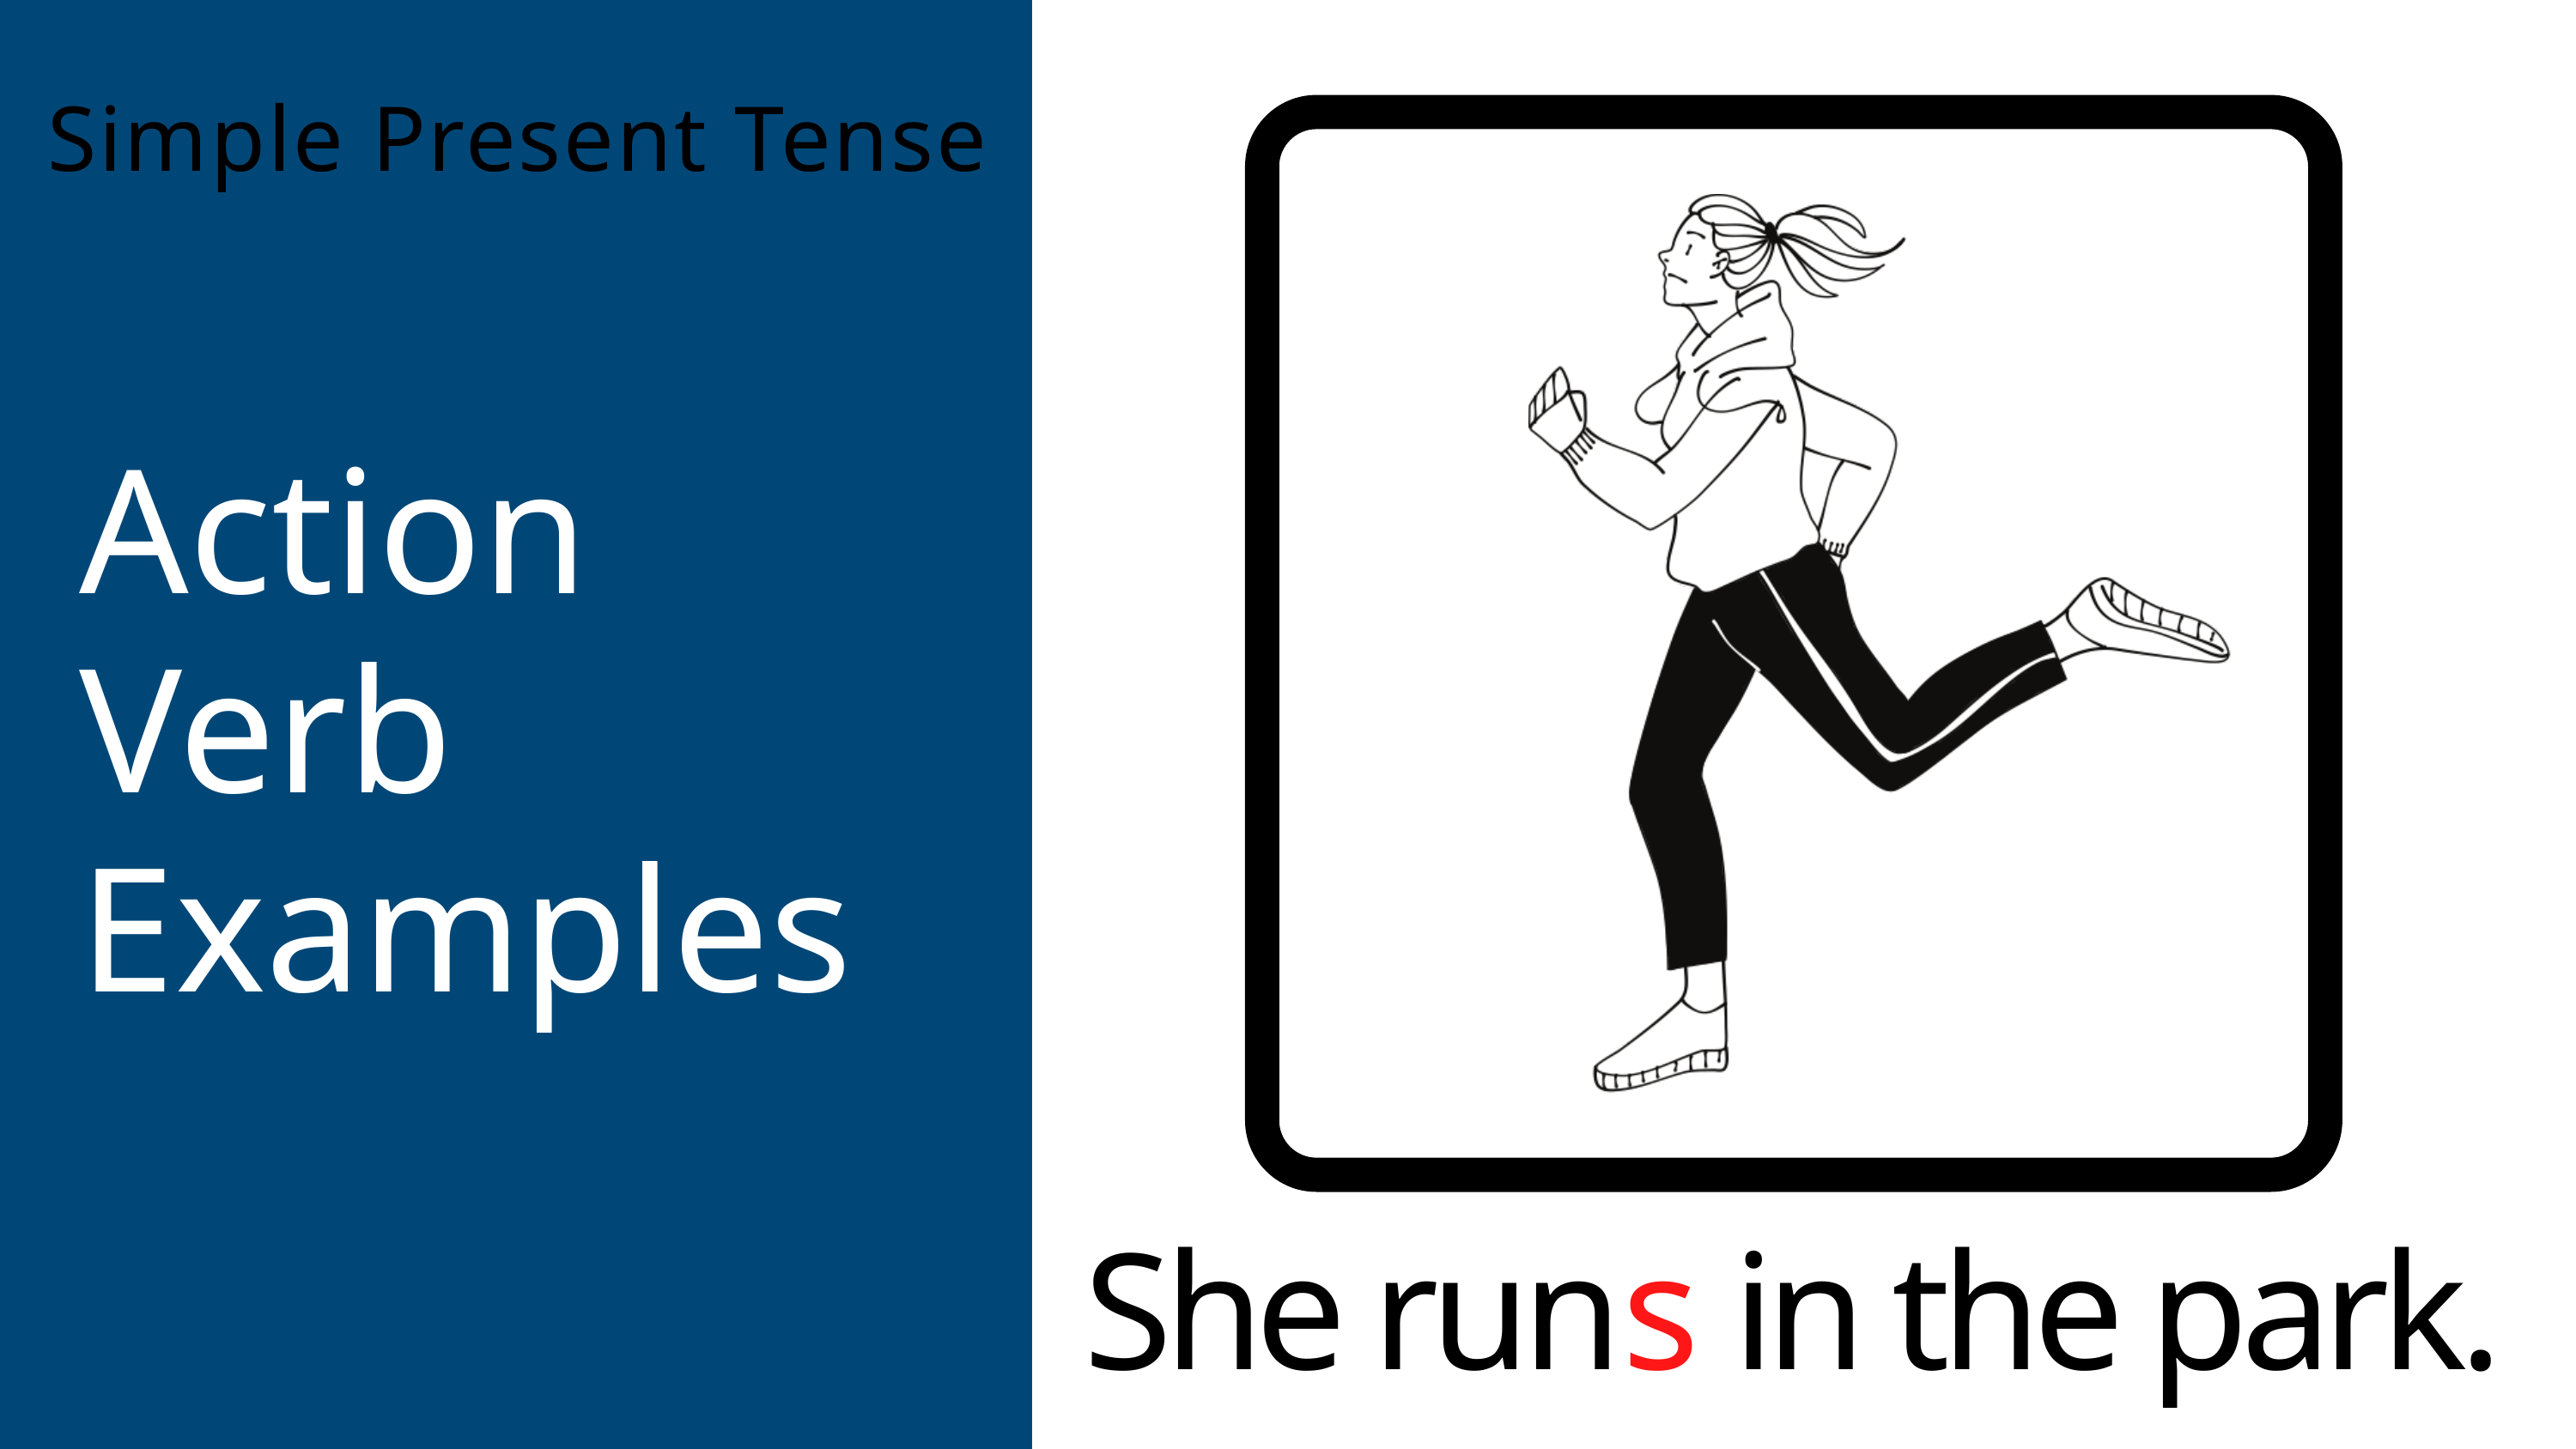

Simple Present Tense
Action Verb Examples
She runs in the park.